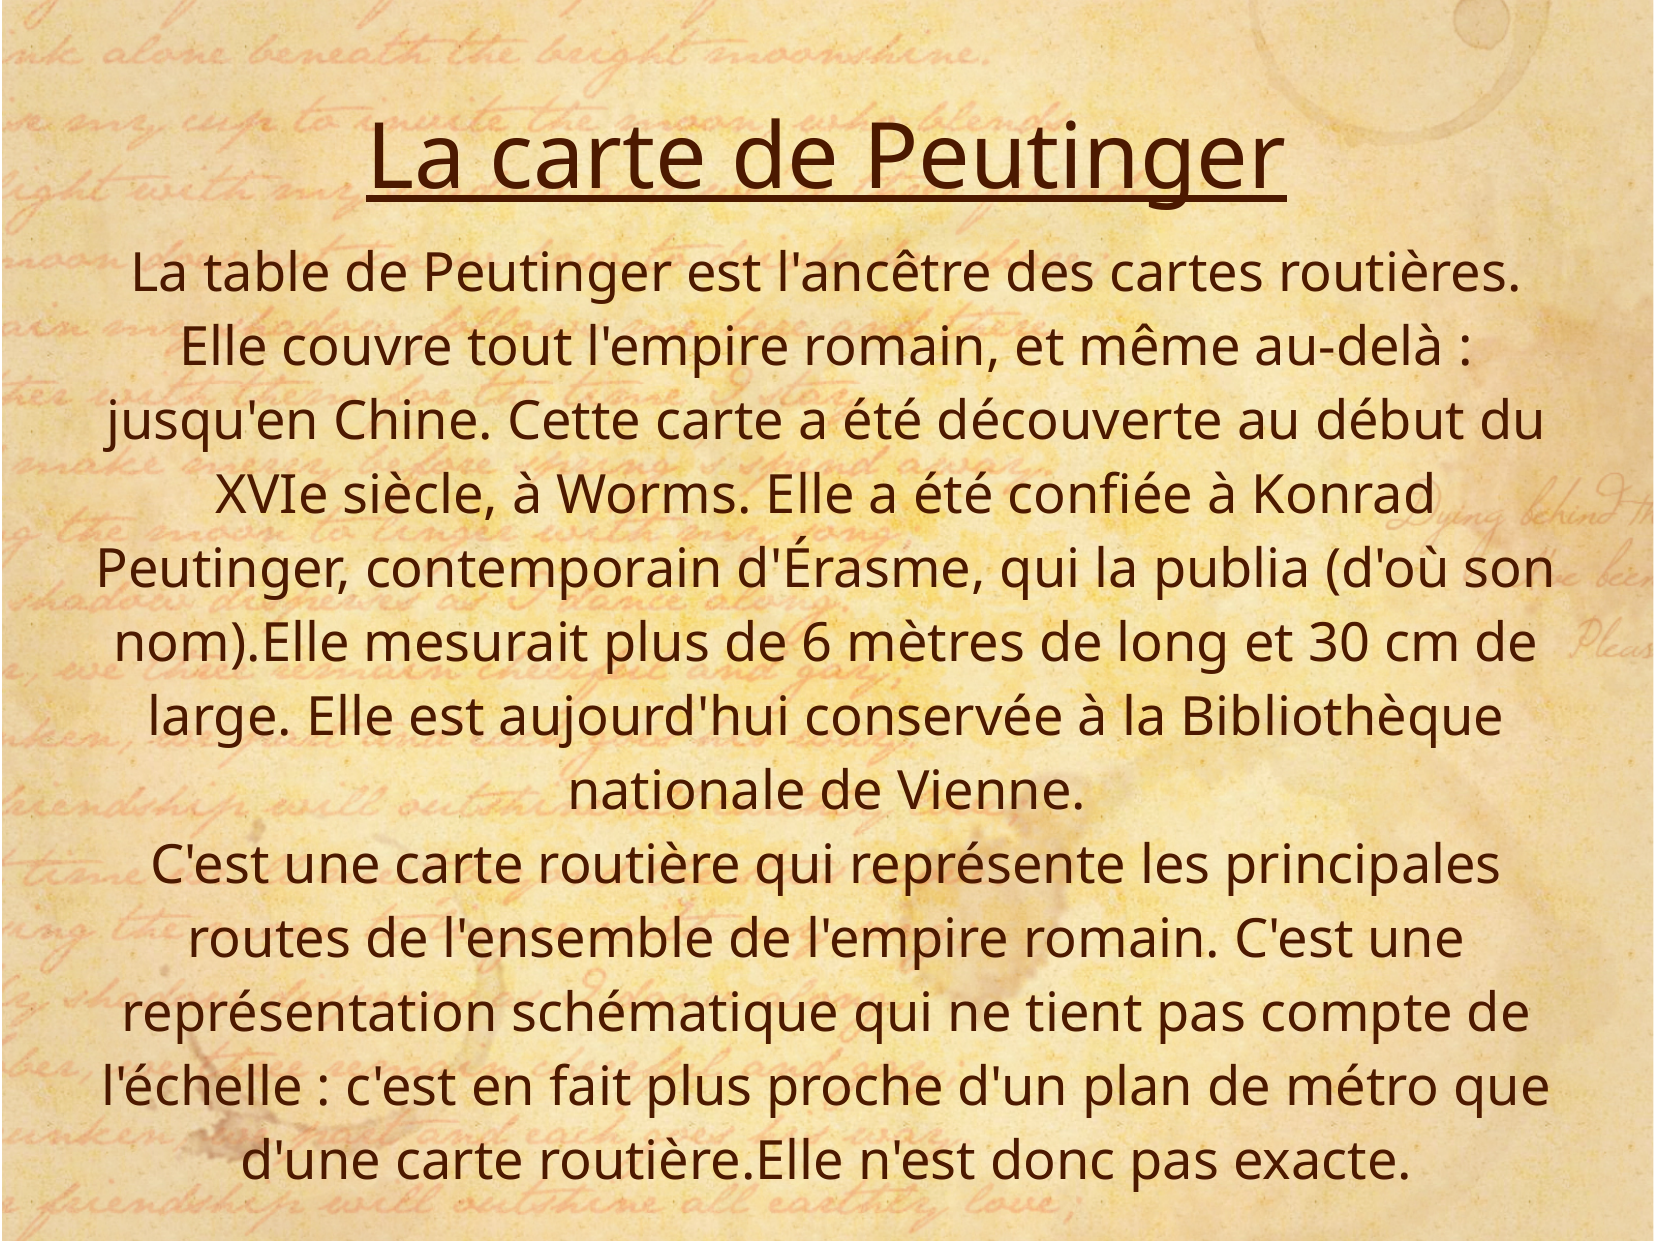

# La carte de Peutinger
La table de Peutinger est l'ancêtre des cartes routières. Elle couvre tout l'empire romain, et même au-delà : jusqu'en Chine. Cette carte a été découverte au début du XVIe siècle, à Worms. Elle a été confiée à Konrad Peutinger, contemporain d'Érasme, qui la publia (d'où son nom).Elle mesurait plus de 6 mètres de long et 30 cm de large. Elle est aujourd'hui conservée à la Bibliothèque nationale de Vienne.
C'est une carte routière qui représente les principales routes de l'ensemble de l'empire romain. C'est une représentation schématique qui ne tient pas compte de l'échelle : c'est en fait plus proche d'un plan de métro que d'une carte routière.Elle n'est donc pas exacte.